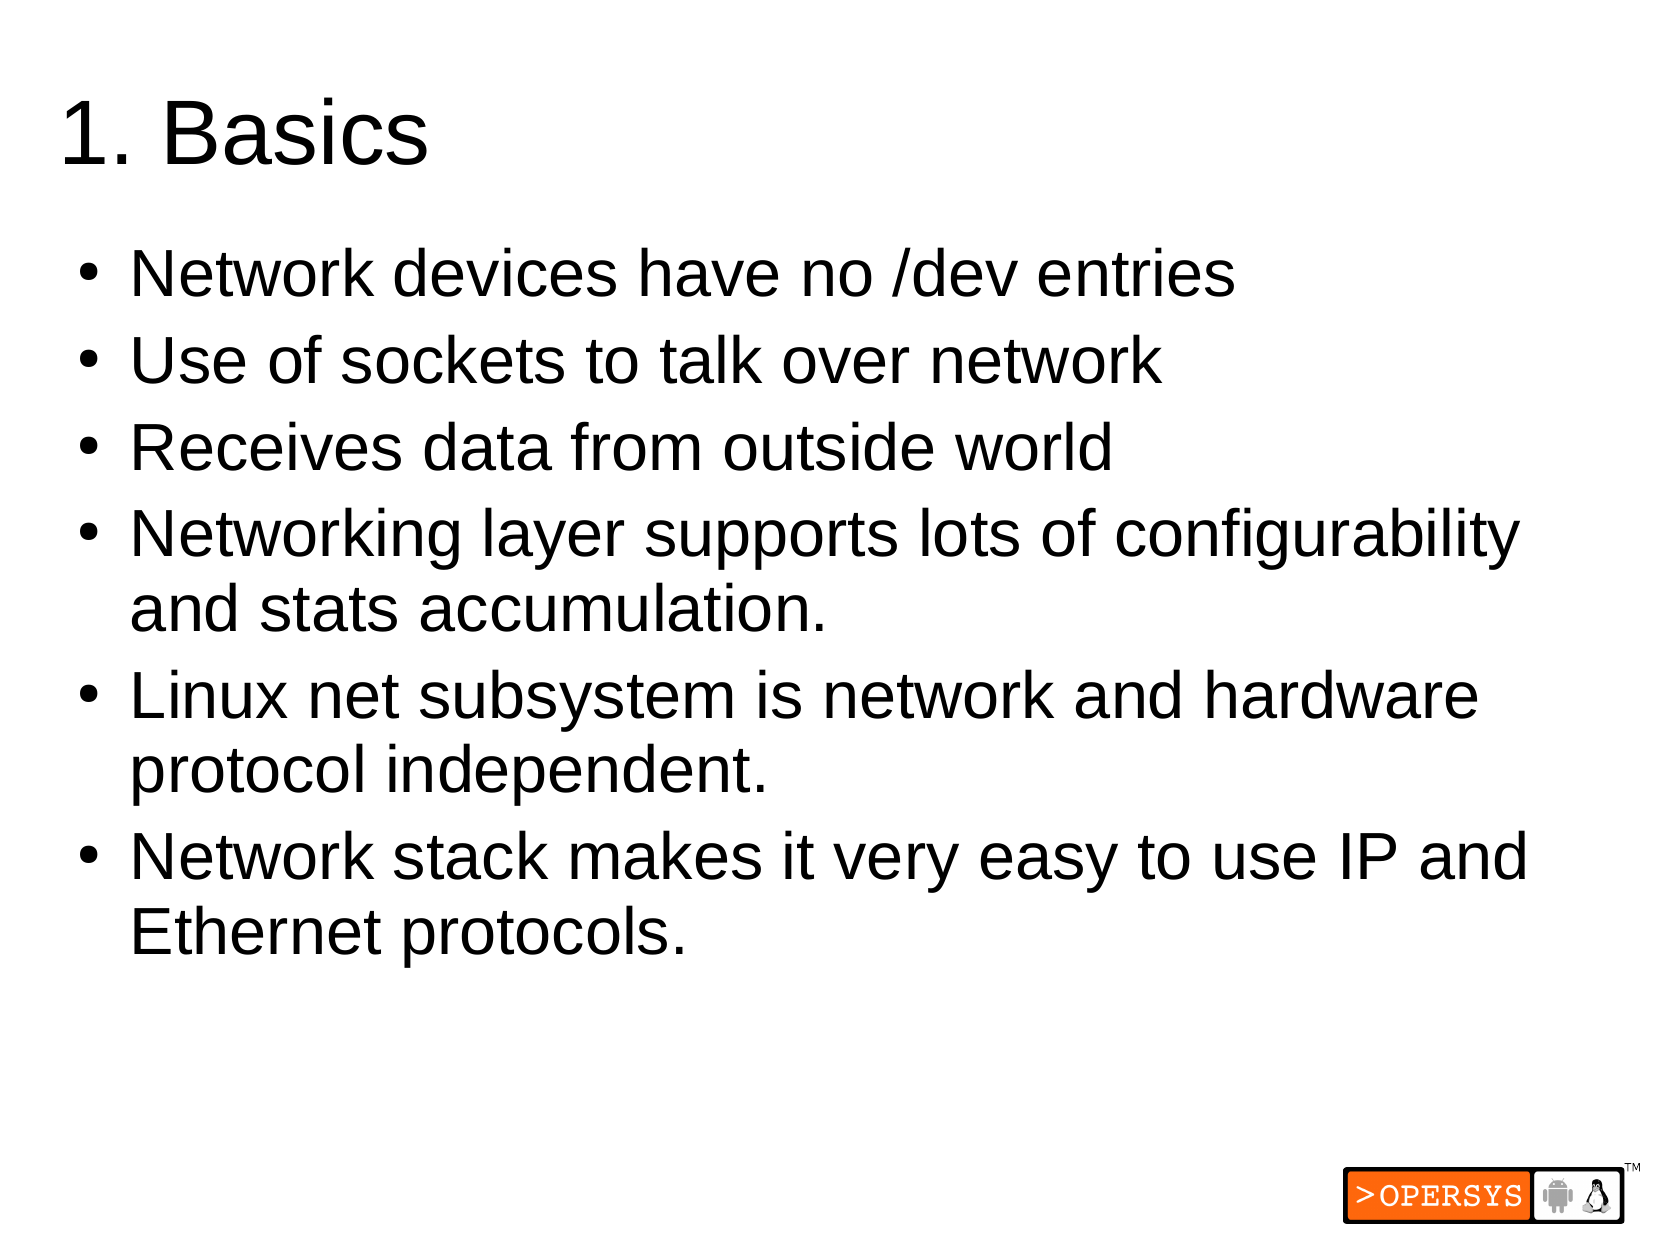

# 1. Basics
Network devices have no /dev entries
Use of sockets to talk over network
Receives data from outside world
Networking layer supports lots of configurability and stats accumulation.
Linux net subsystem is network and hardware protocol independent.
Network stack makes it very easy to use IP and Ethernet protocols.